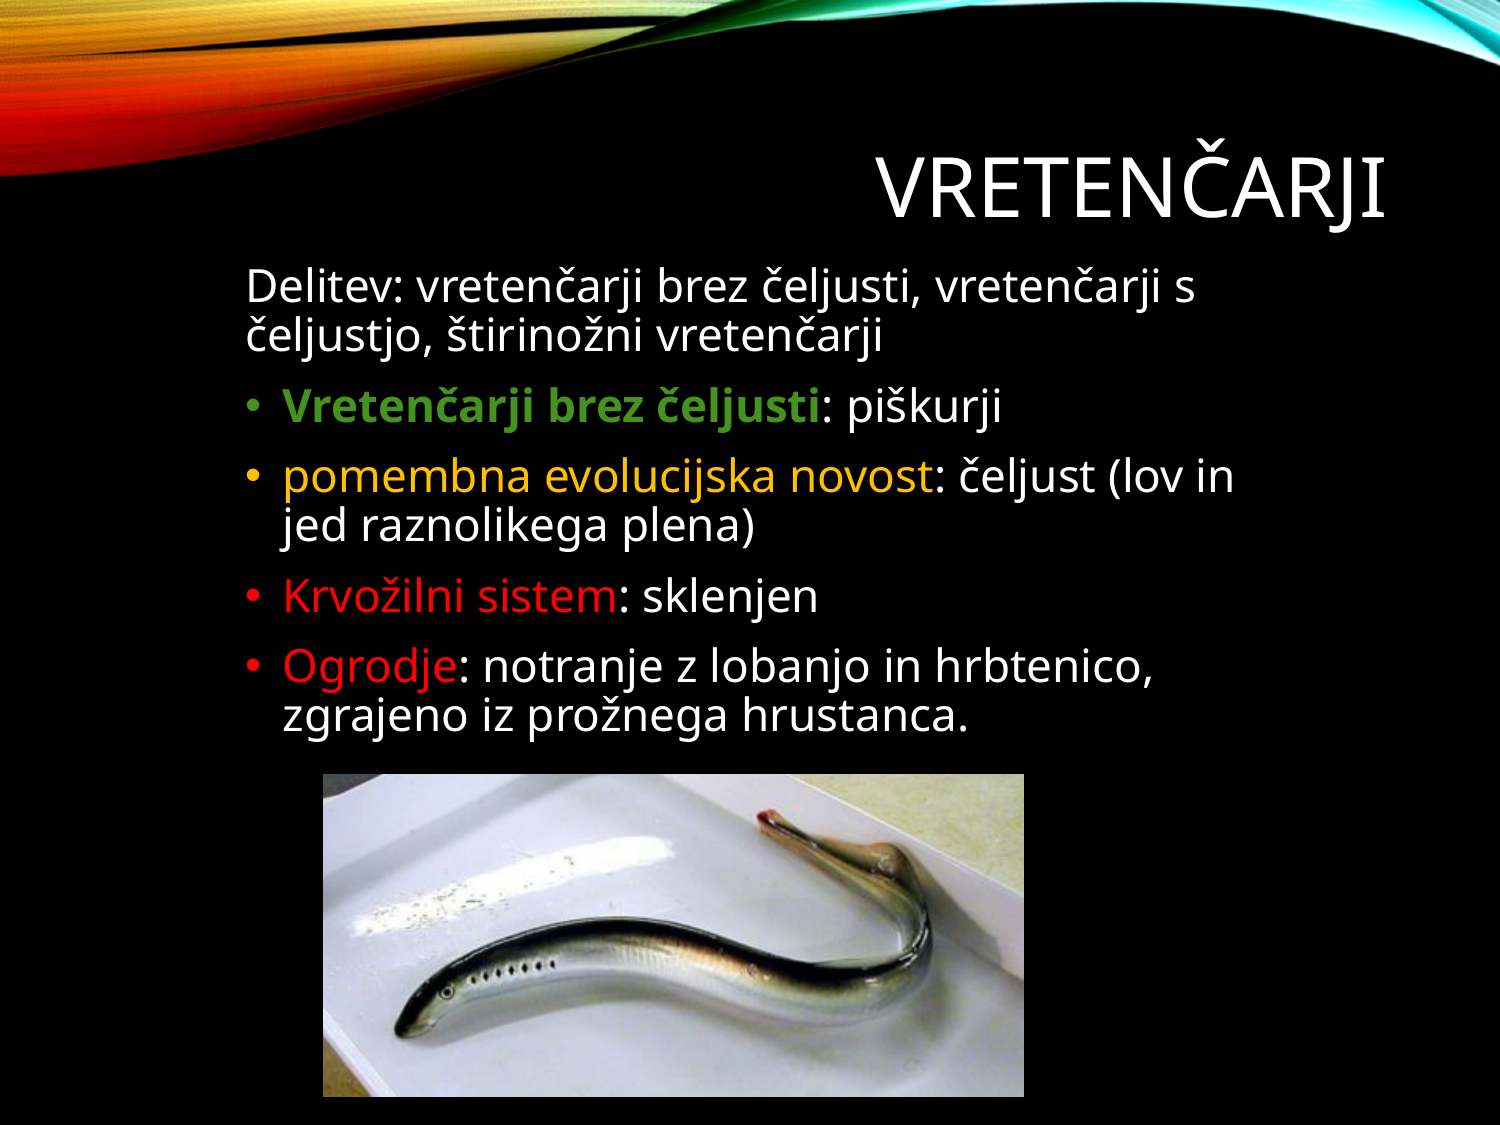

# Vretenčarji
Delitev: vretenčarji brez čeljusti, vretenčarji s čeljustjo, štirinožni vretenčarji
Vretenčarji brez čeljusti: piškurji
pomembna evolucijska novost: čeljust (lov in jed raznolikega plena)
Krvožilni sistem: sklenjen
Ogrodje: notranje z lobanjo in hrbtenico, zgrajeno iz prožnega hrustanca.